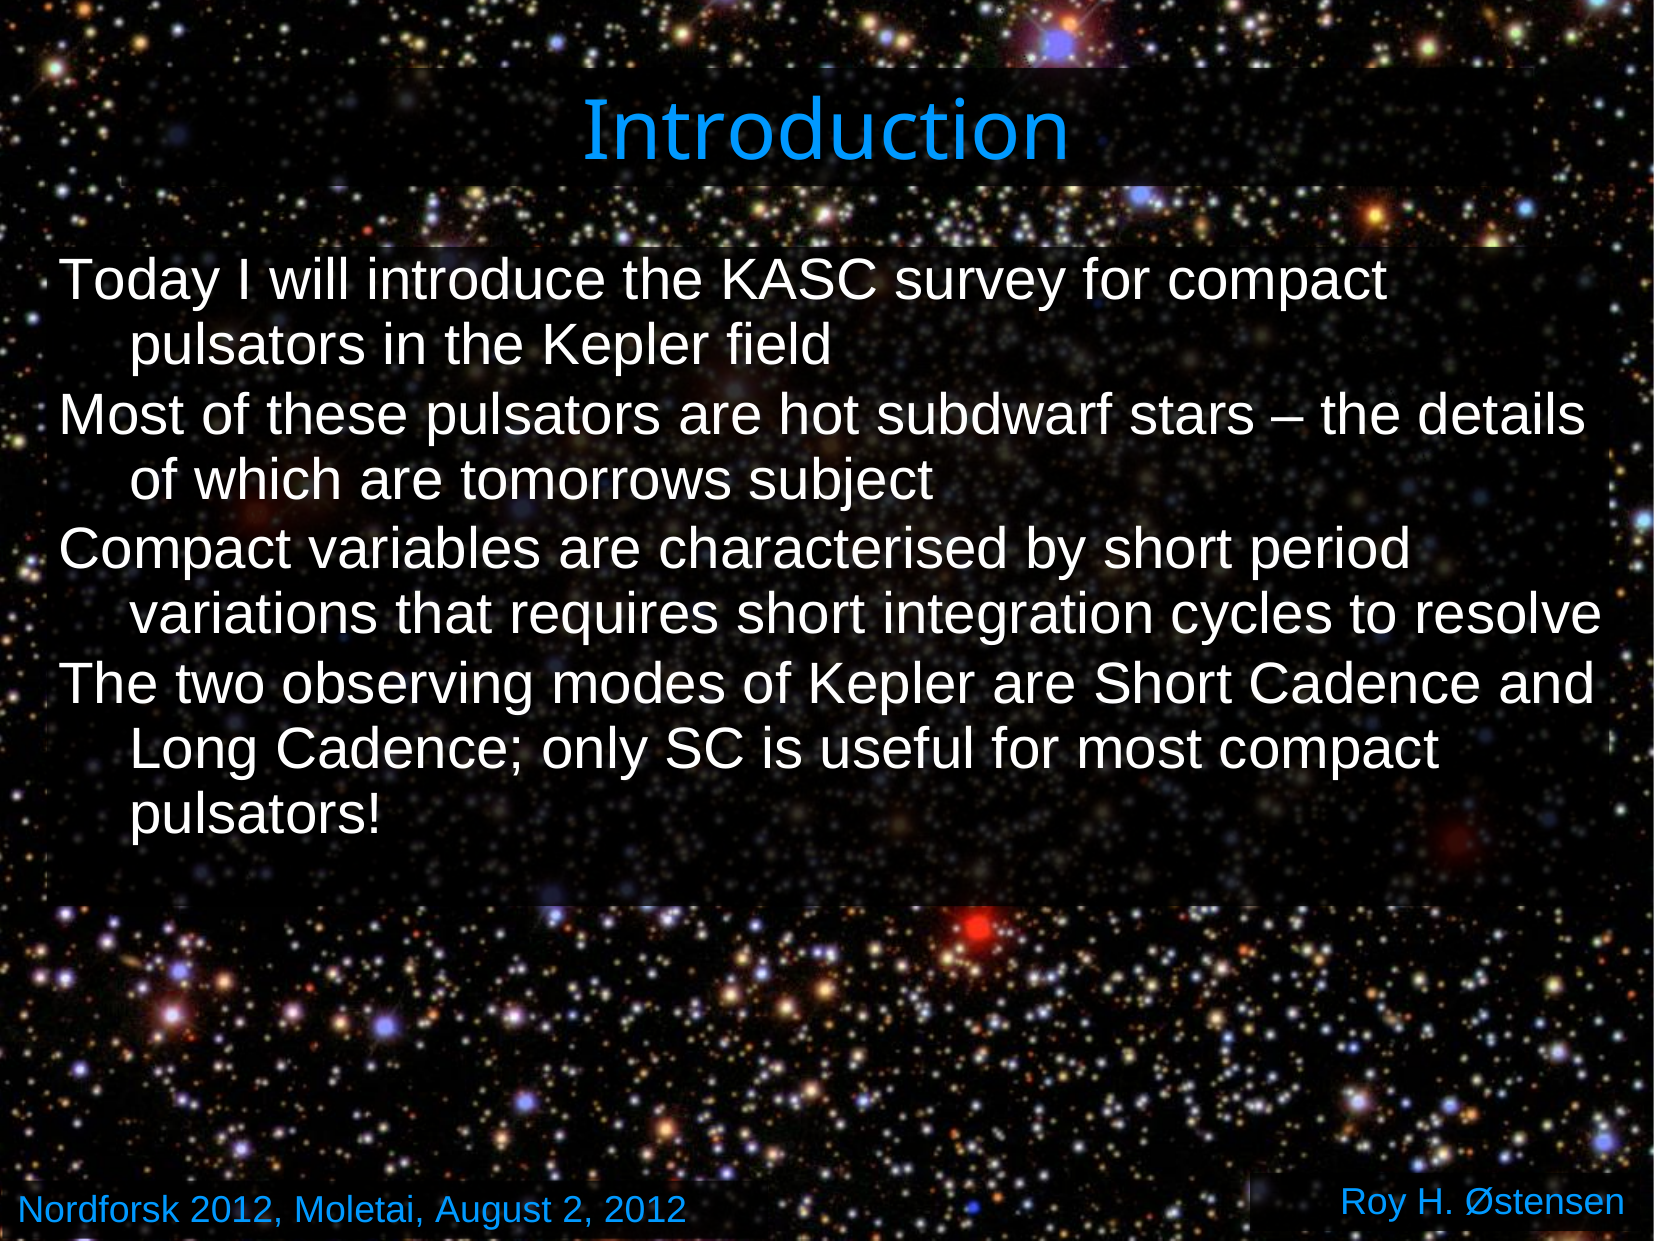

# Introduction
Today I will introduce the KASC survey for compact pulsators in the Kepler field
Most of these pulsators are hot subdwarf stars – the details of which are tomorrows subject
Compact variables are characterised by short period variations that requires short integration cycles to resolve
The two observing modes of Kepler are Short Cadence and Long Cadence; only SC is useful for most compact pulsators!